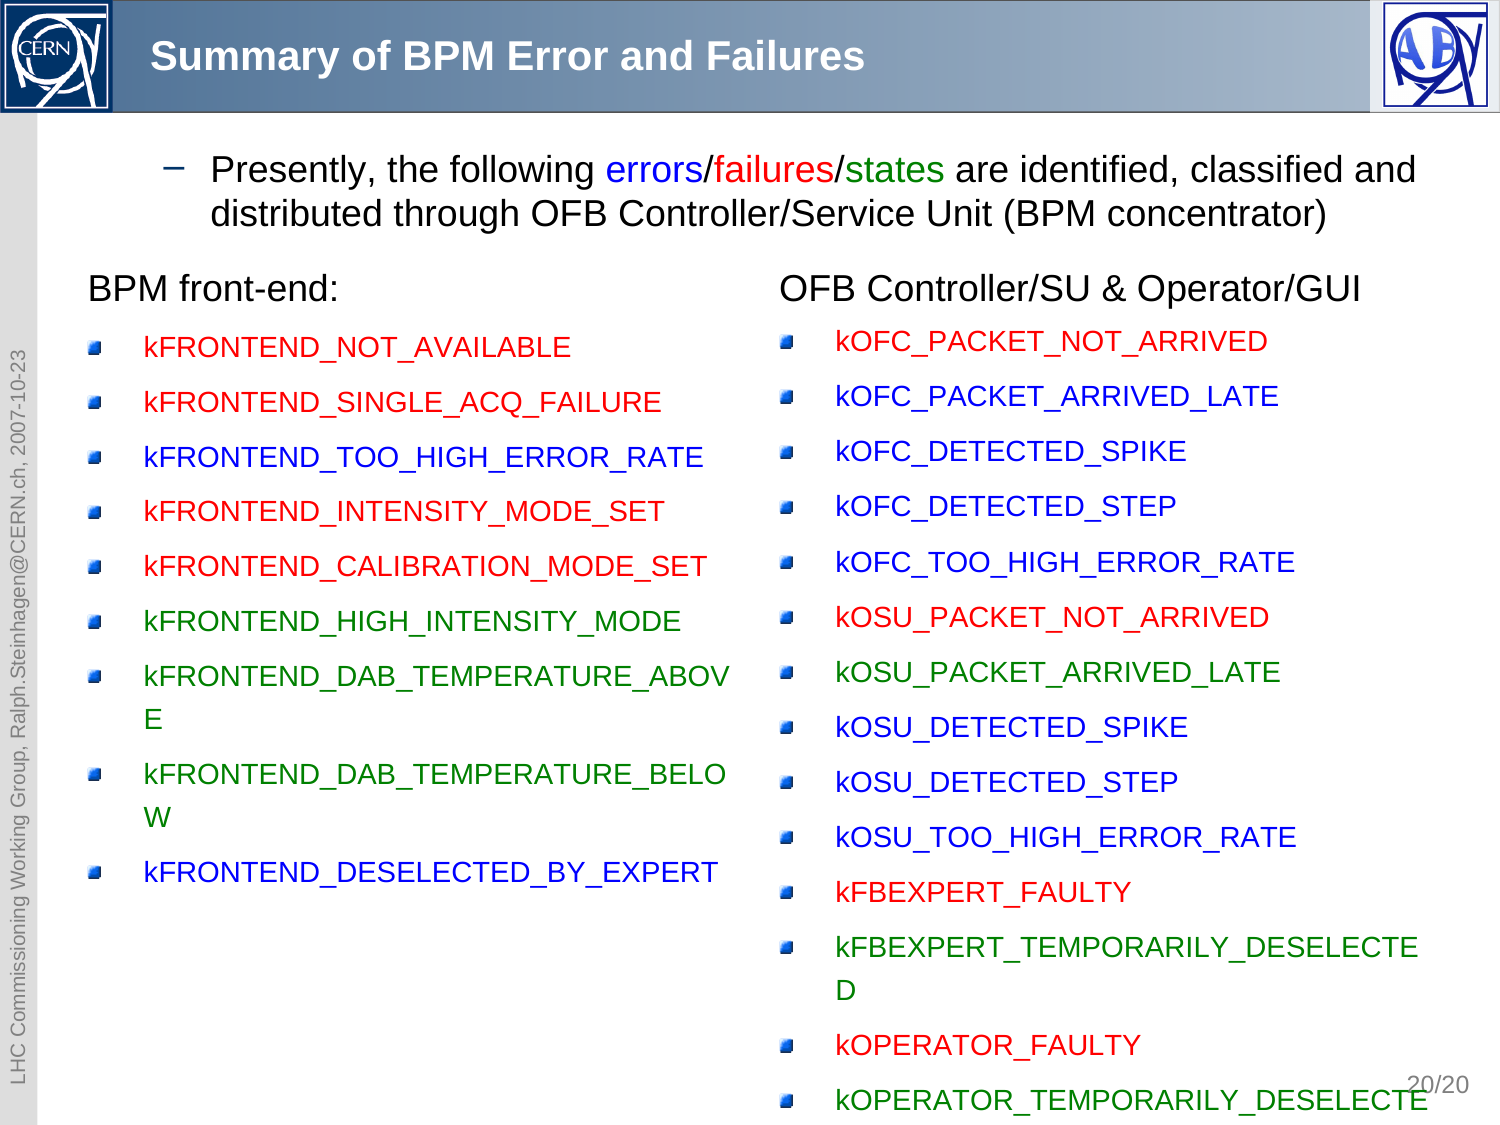

# Summary of BPM Error and Failures
Presently, the following errors/failures/states are identified, classified and distributed through OFB Controller/Service Unit (BPM concentrator)
BPM front-end:
kFRONTEND_NOT_AVAILABLE
kFRONTEND_SINGLE_ACQ_FAILURE
kFRONTEND_TOO_HIGH_ERROR_RATE
kFRONTEND_INTENSITY_MODE_SET
kFRONTEND_CALIBRATION_MODE_SET
kFRONTEND_HIGH_INTENSITY_MODE
kFRONTEND_DAB_TEMPERATURE_ABOVE
kFRONTEND_DAB_TEMPERATURE_BELOW
kFRONTEND_DESELECTED_BY_EXPERT
OFB Controller/SU & Operator/GUI
kOFC_PACKET_NOT_ARRIVED
kOFC_PACKET_ARRIVED_LATE
kOFC_DETECTED_SPIKE
kOFC_DETECTED_STEP
kOFC_TOO_HIGH_ERROR_RATE
kOSU_PACKET_NOT_ARRIVED
kOSU_PACKET_ARRIVED_LATE
kOSU_DETECTED_SPIKE
kOSU_DETECTED_STEP
kOSU_TOO_HIGH_ERROR_RATE
kFBEXPERT_FAULTY
kFBEXPERT_TEMPORARILY_DESELECTED
kOPERATOR_FAULTY
kOPERATOR_TEMPORARILY_DESELECTED